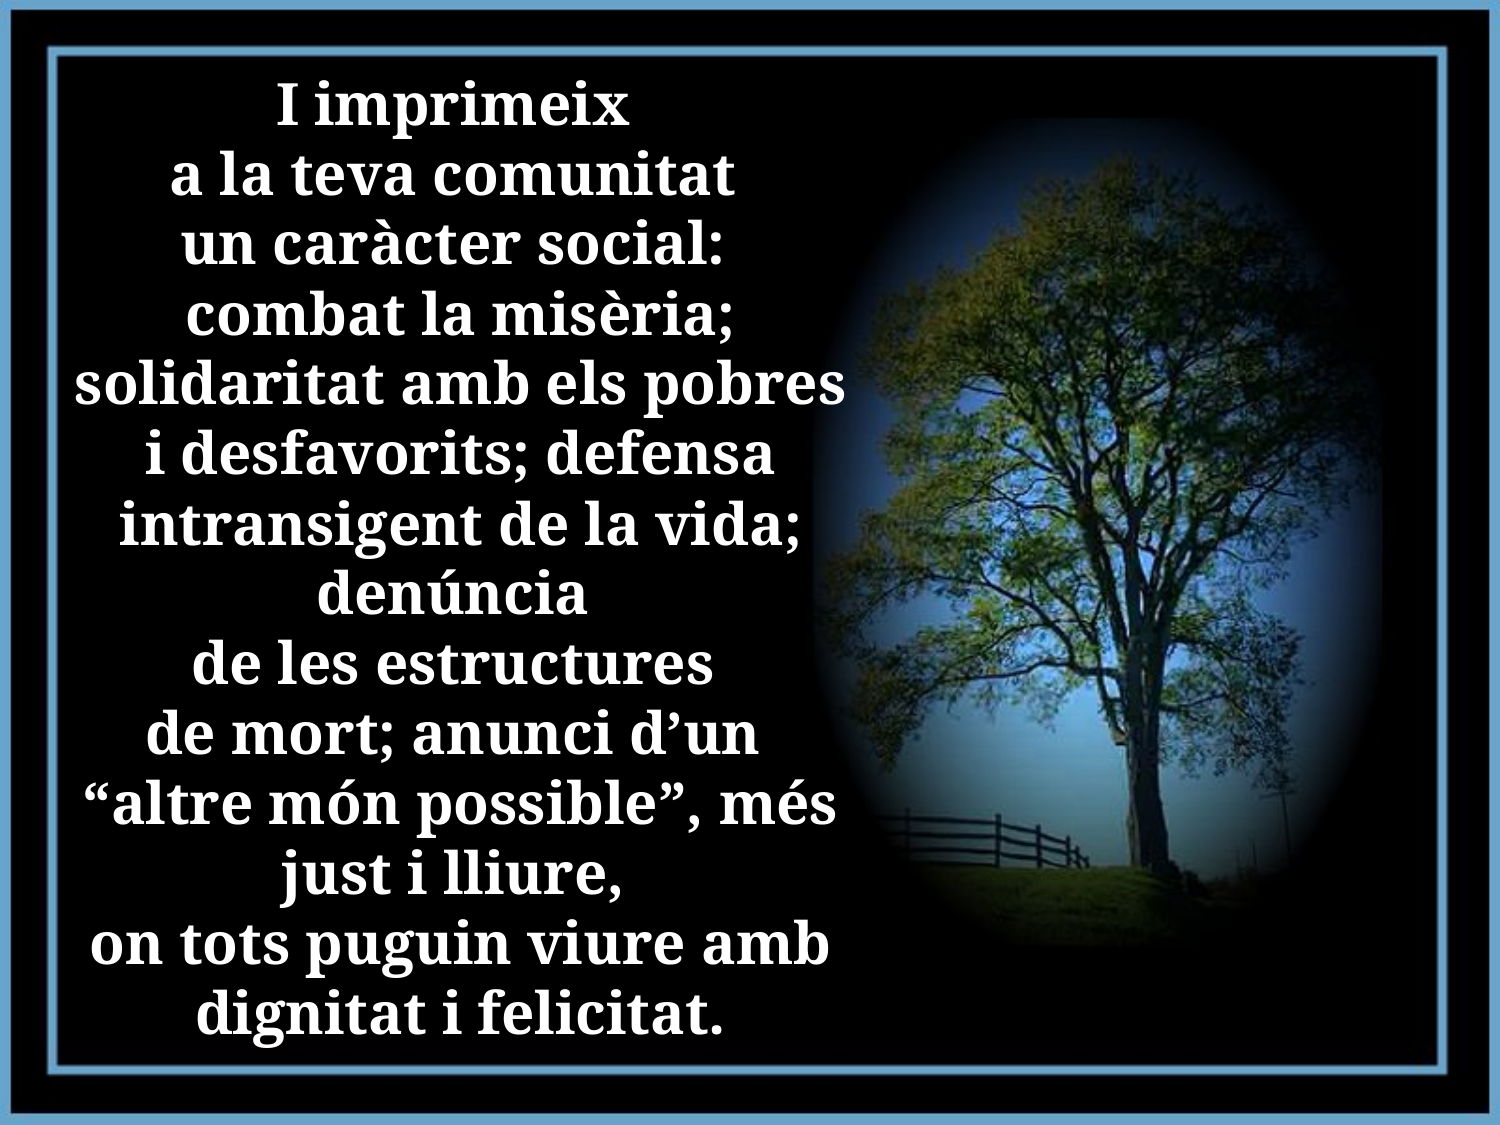

I imprimeix
a la teva comunitat
un caràcter social:
combat la misèria; solidaritat amb els pobres i desfavorits; defensa intransigent de la vida; denúncia
de les estructures
de mort; anunci d’un
“altre món possible”, més just i lliure,
on tots puguin viure amb dignitat i felicitat.